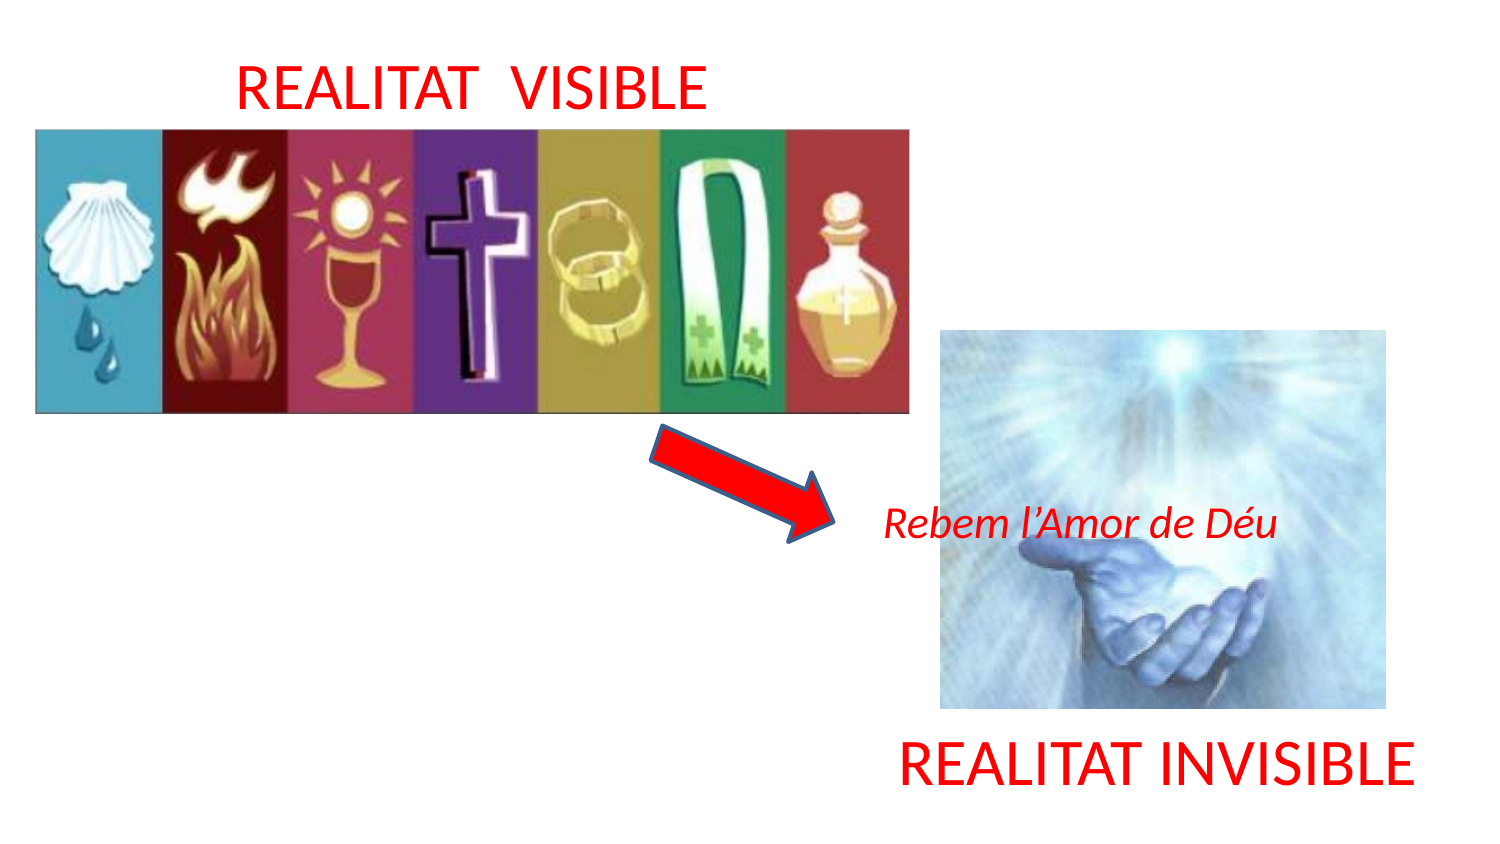

REALITAT VISIBLE
Rebem l’Amor de Déu
REALITAT INVISIBLE